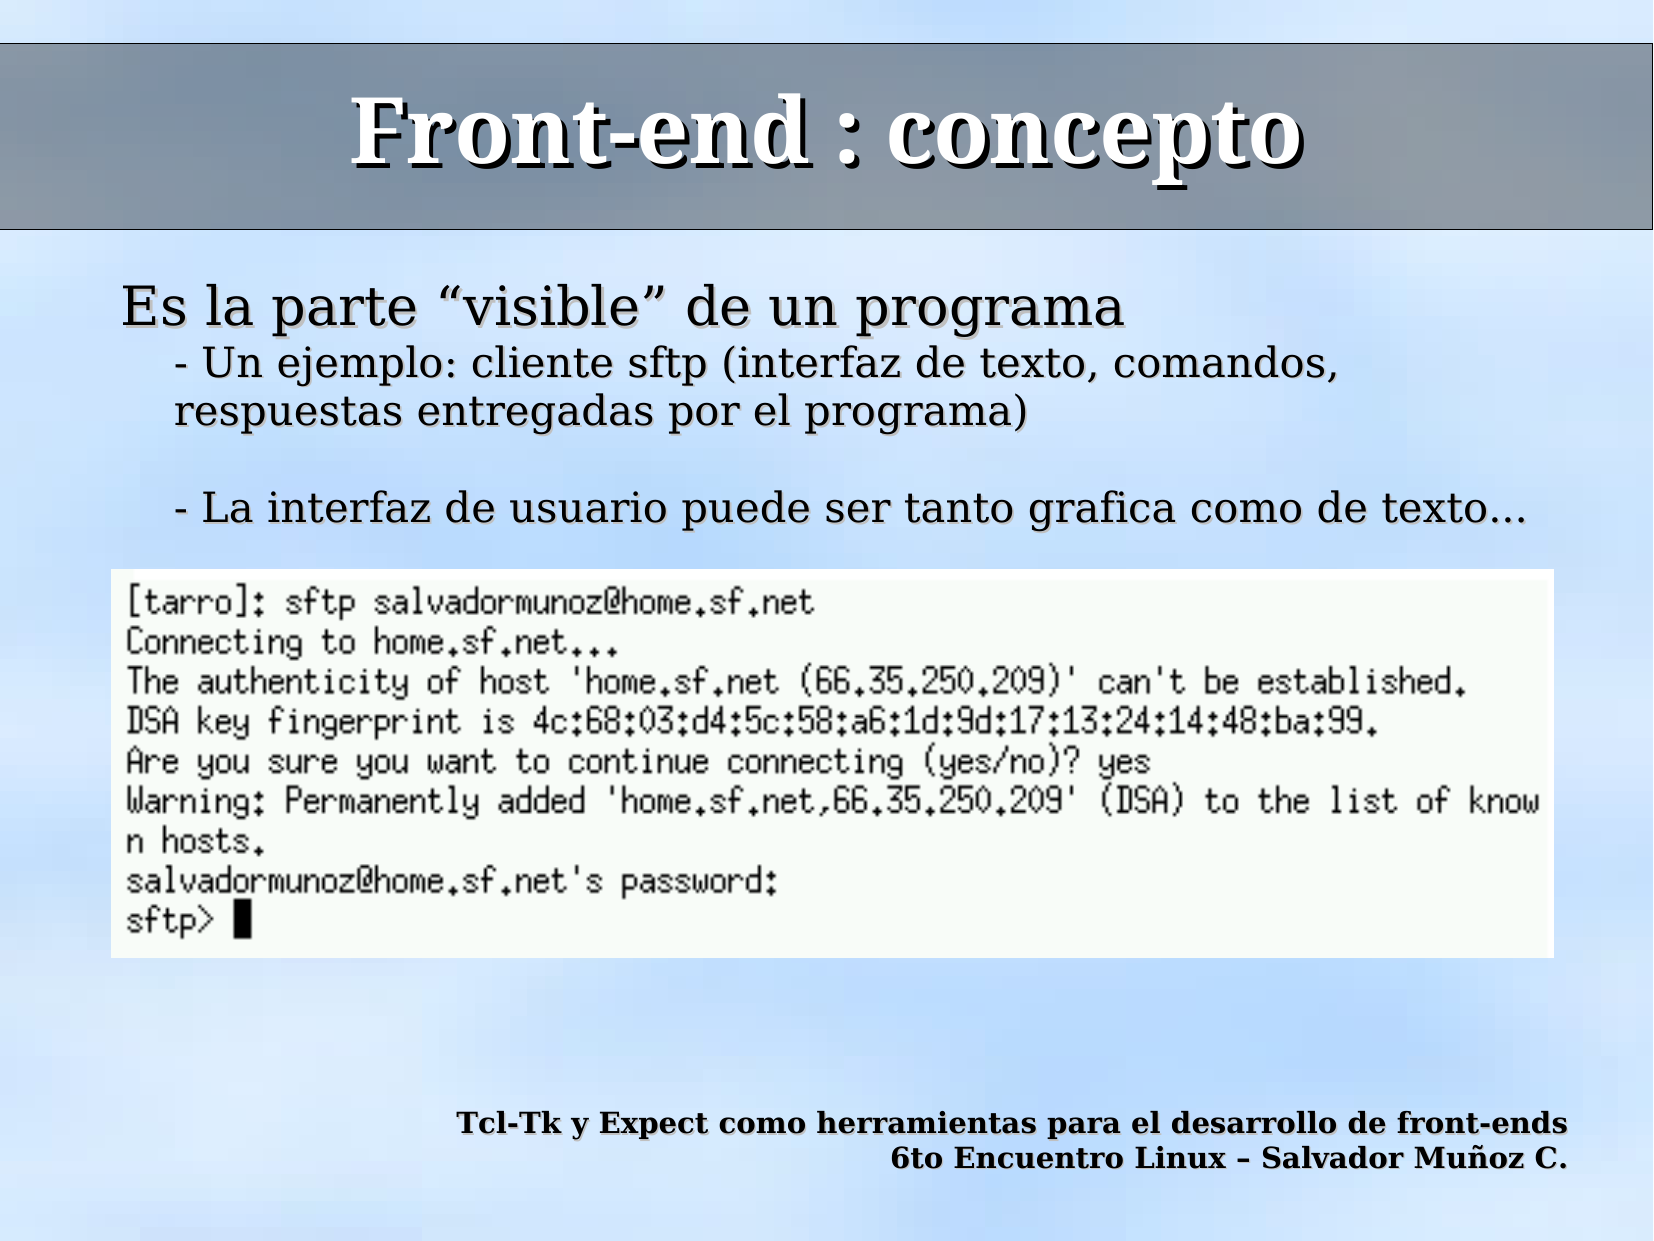

# Front-end : concepto
Es la parte “visible” de un programa
- Un ejemplo: cliente sftp (interfaz de texto, comandos, respuestas entregadas por el programa)
- La interfaz de usuario puede ser tanto grafica como de texto...
Tcl-Tk y Expect como herramientas para el desarrollo de front-ends
6to Encuentro Linux – Salvador Muñoz C.